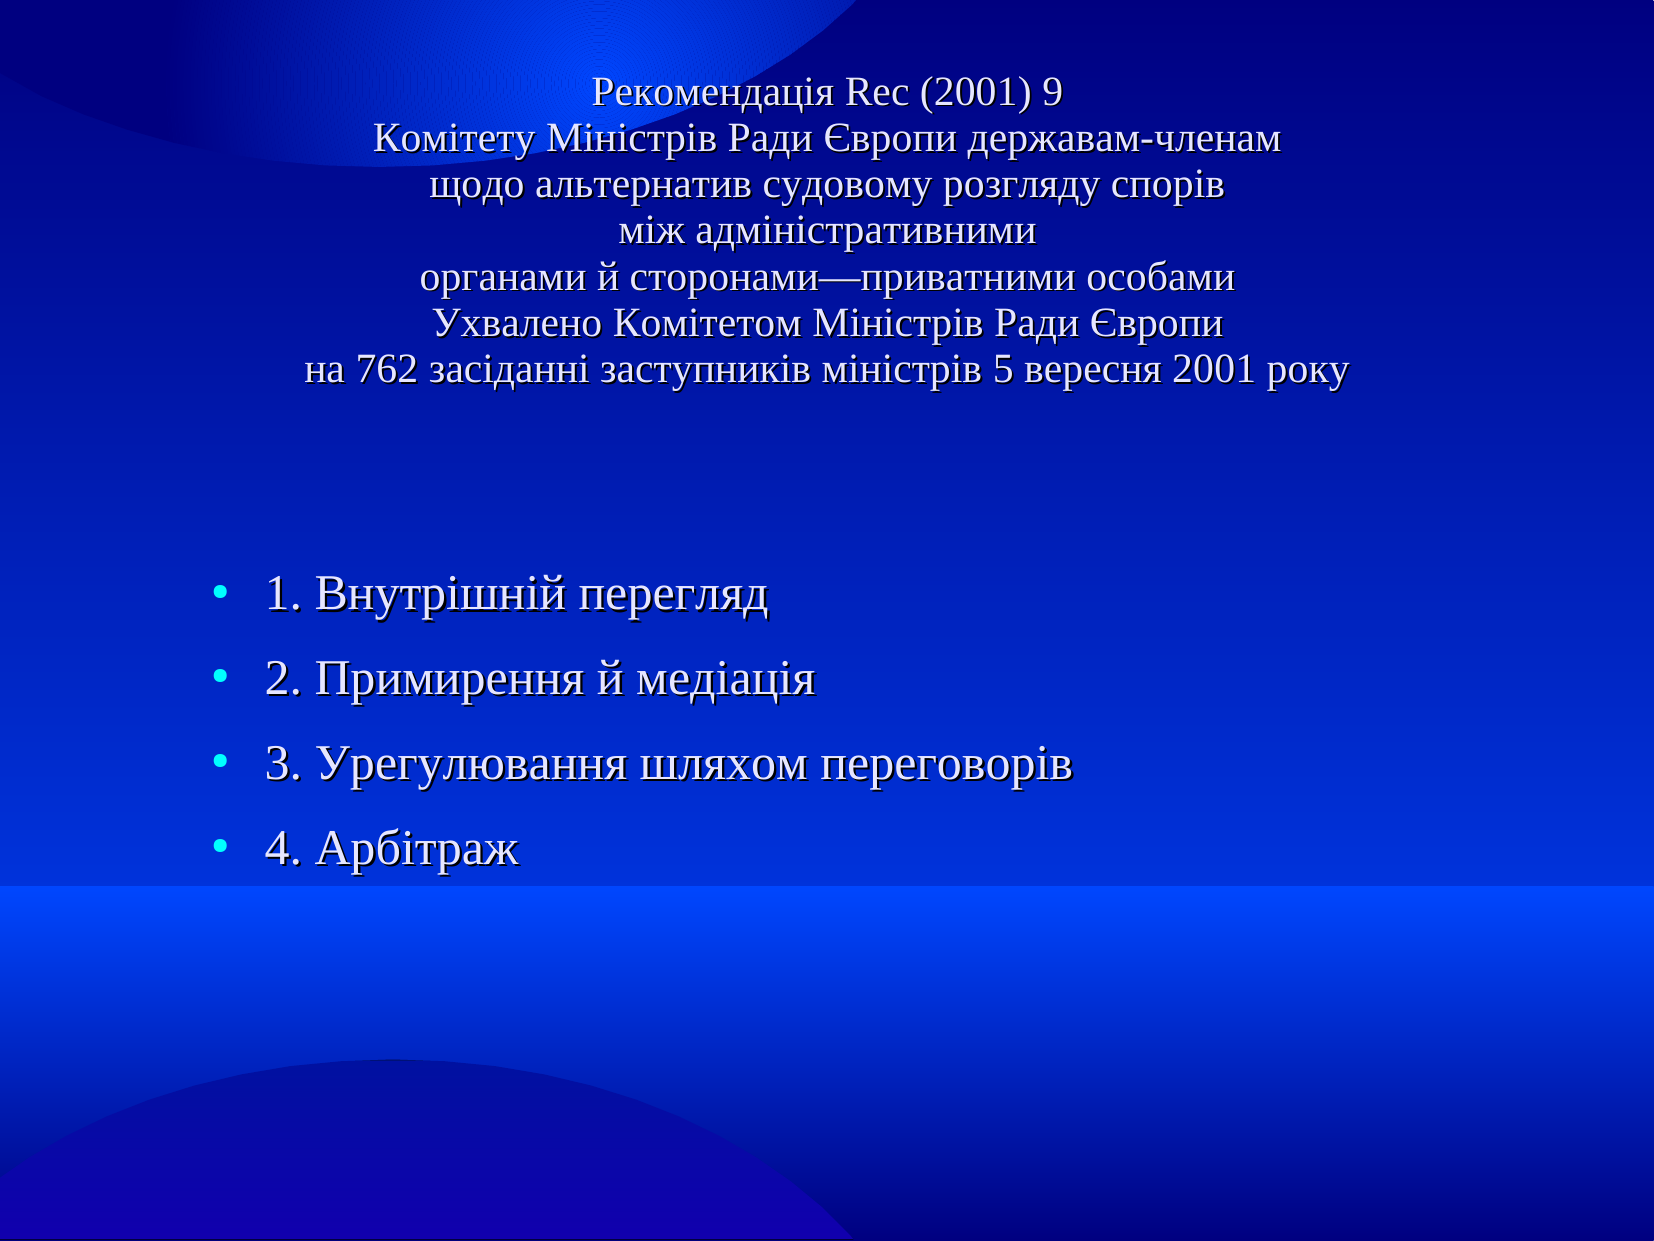

# Рекомендація Rec (2001) 9 Комітету Міністрів Ради Європи державам-членам щодо альтернатив судовому розгляду спорів між адміністративними органами й сторонами—приватними особами Ухвалено Комітетом Міністрів Ради Європи на 762 засіданні заступників міністрів 5 вересня 2001 року
1. Внутрішній перегляд
2. Примирення й медіація
3. Урегулювання шляхом переговорів
4. Арбітраж